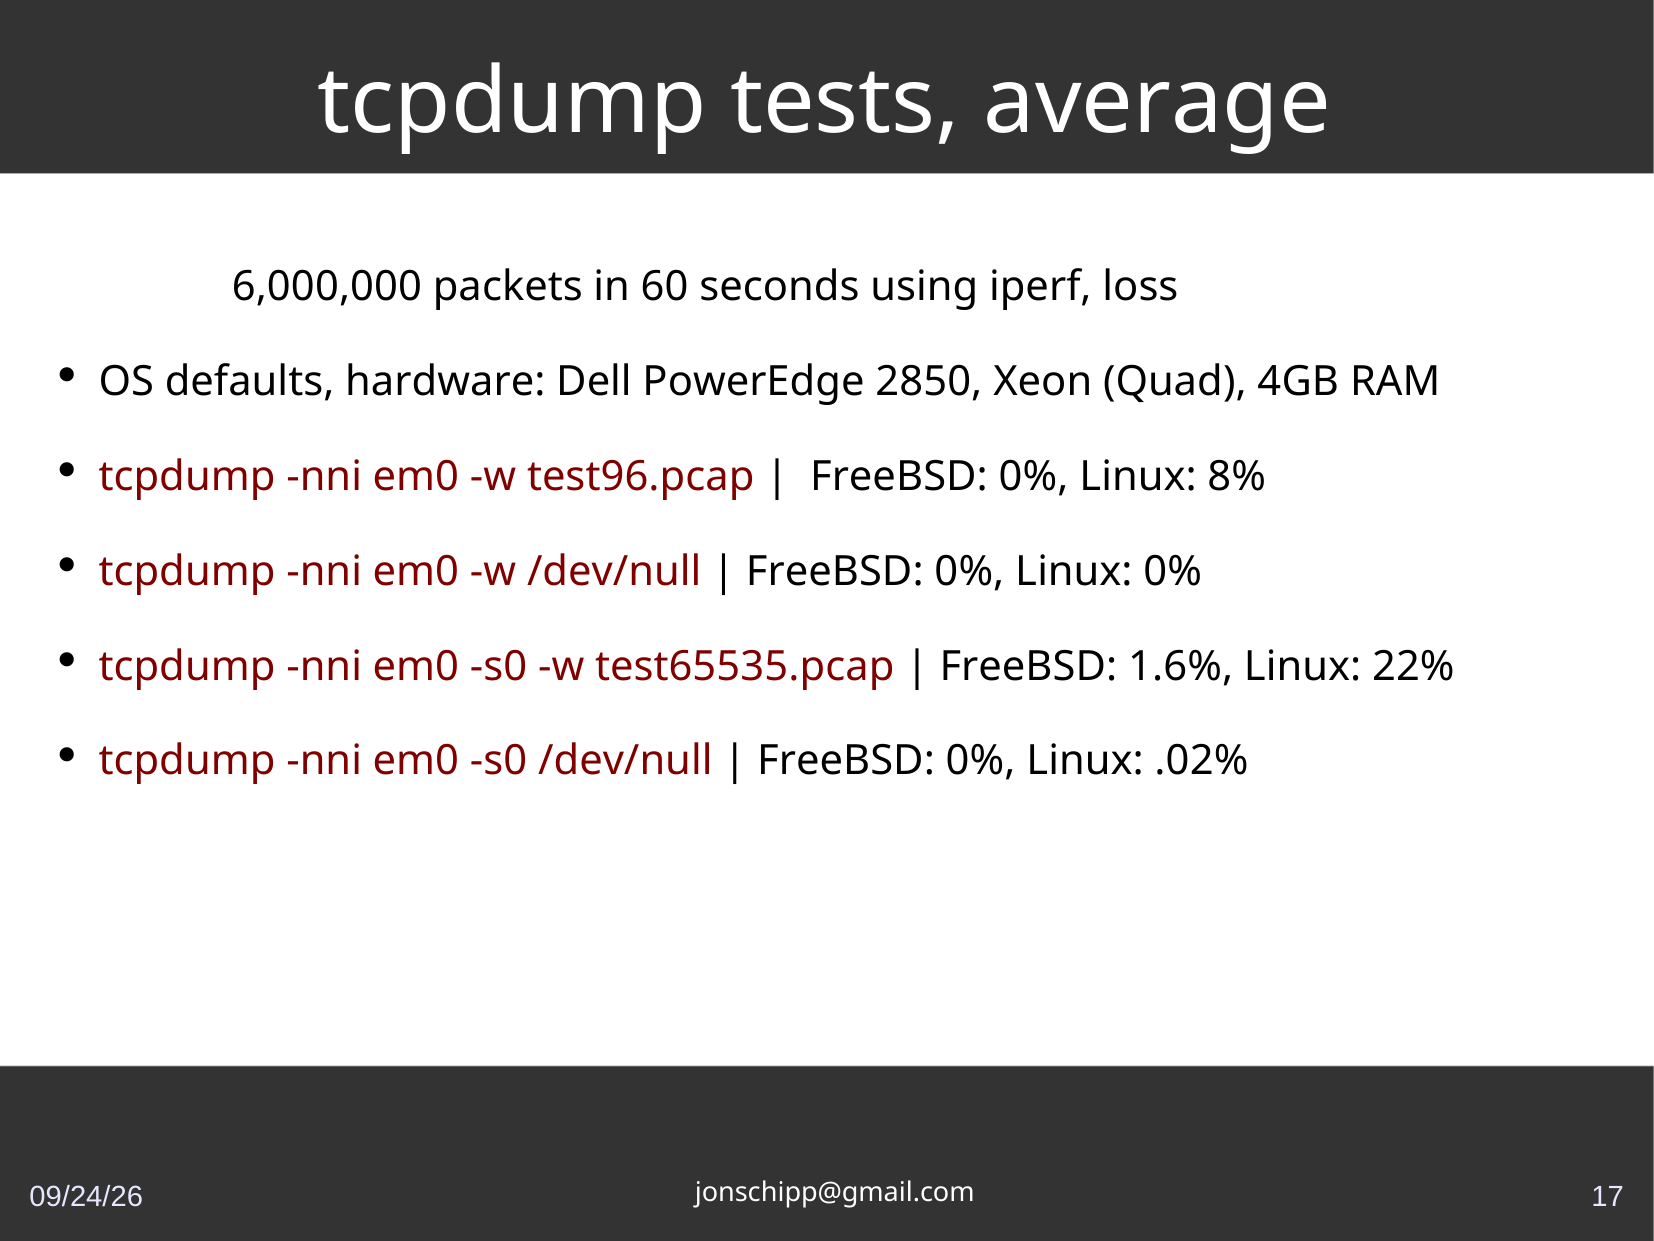

tcpdump tests, average
 6,000,000 packets in 60 seconds using iperf, loss
 OS defaults, hardware: Dell PowerEdge 2850, Xeon (Quad), 4GB RAM
 tcpdump -nni em0 -w test96.pcap | FreeBSD: 0%, Linux: 8%
 tcpdump -nni em0 -w /dev/null | FreeBSD: 0%, Linux: 0%
 tcpdump -nni em0 -s0 -w test65535.pcap | FreeBSD: 1.6%, Linux: 22%
 tcpdump -nni em0 -s0 /dev/null | FreeBSD: 0%, Linux: .02%
jonschipp@gmail.com